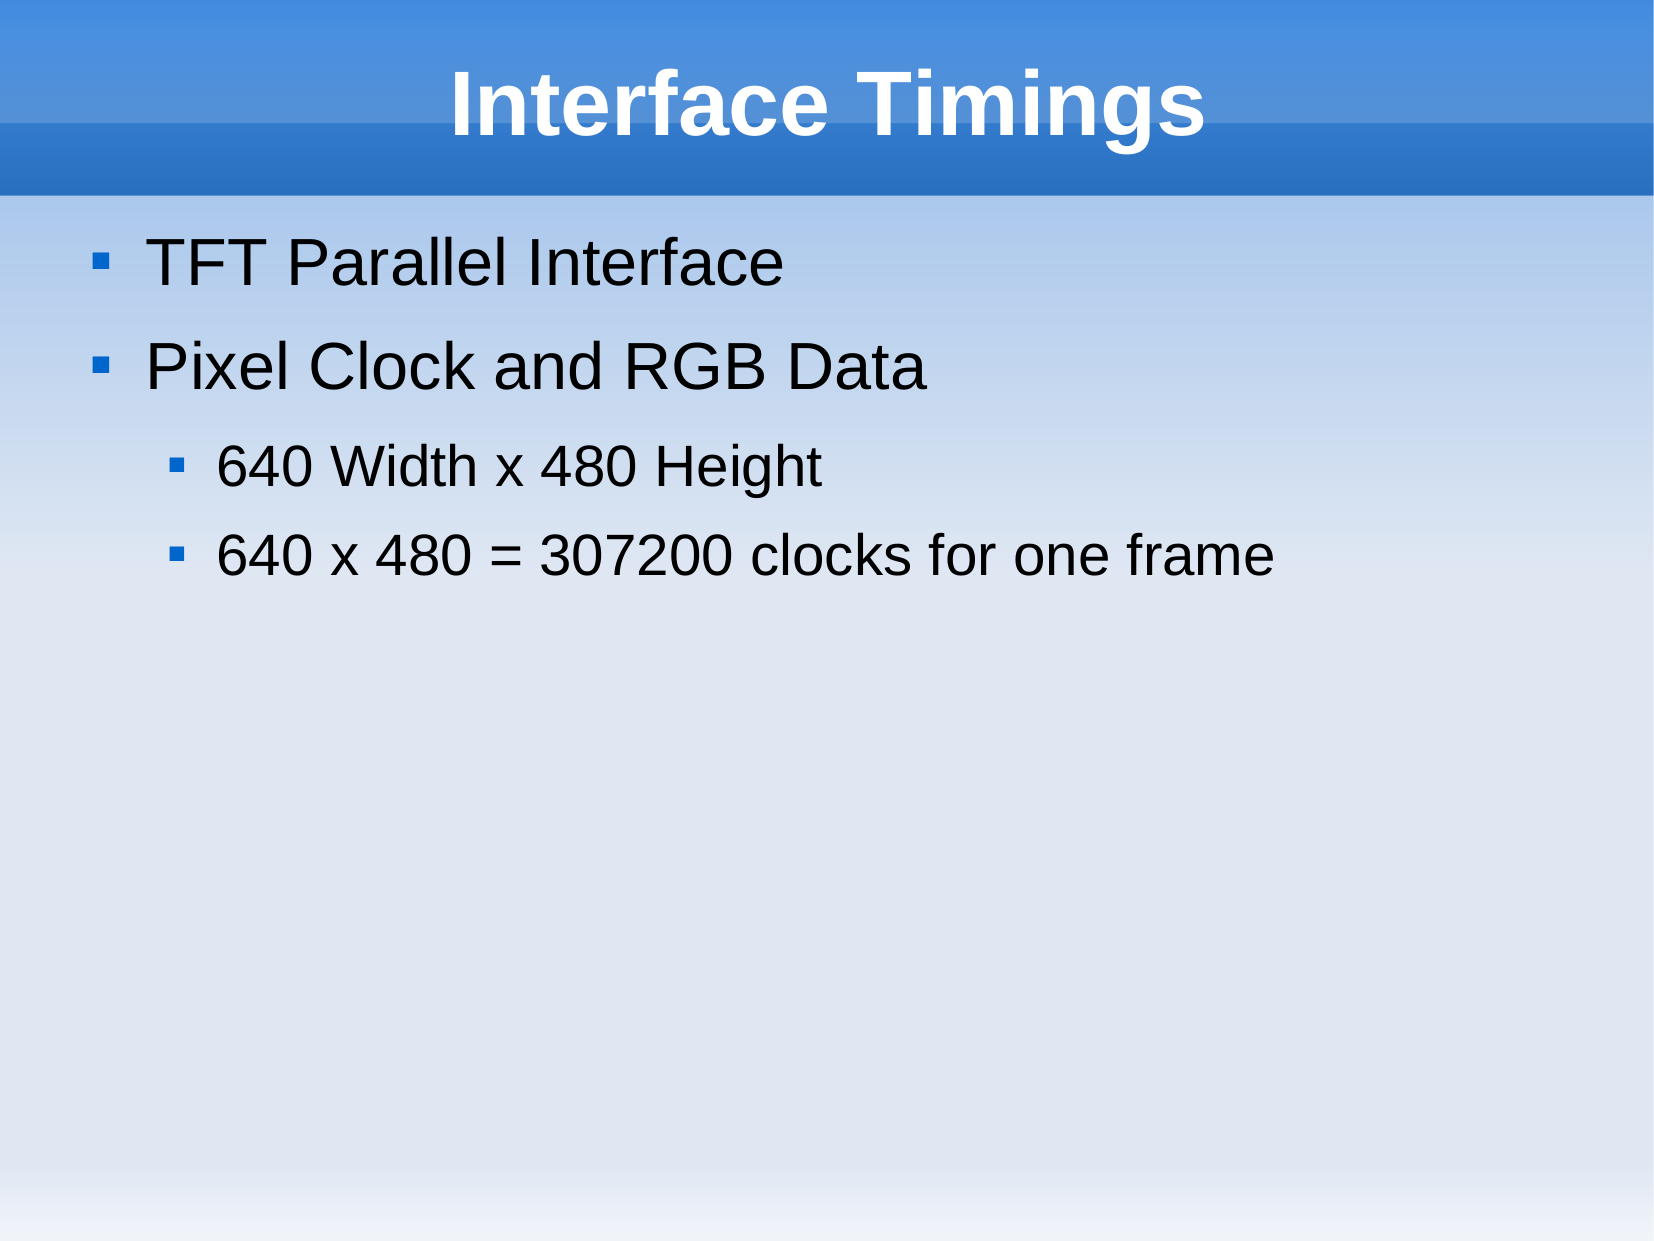

# Interface Timings
TFT Parallel Interface
Pixel Clock and RGB Data
640 Width x 480 Height
640 x 480 = 307200 clocks for one frame